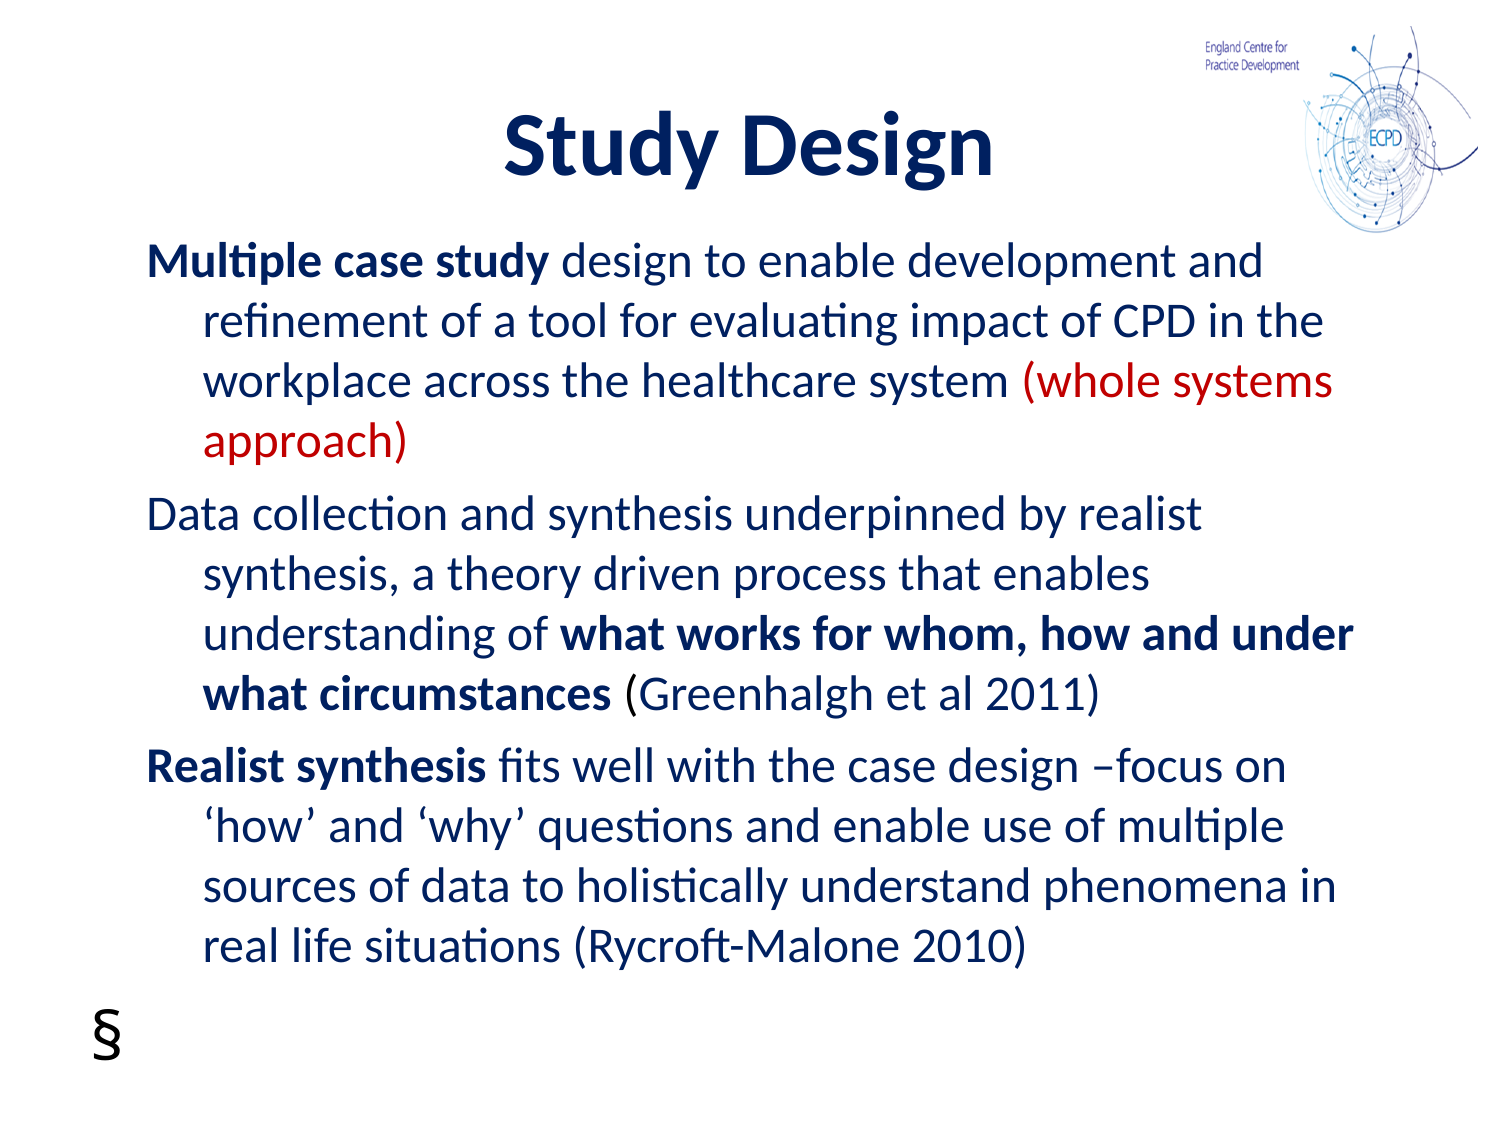

# Study Design
Multiple case study design to enable development and refinement of a tool for evaluating impact of CPD in the workplace across the healthcare system (whole systems approach)
Data collection and synthesis underpinned by realist synthesis, a theory driven process that enables understanding of what works for whom, how and under what circumstances (Greenhalgh et al 2011)
Realist synthesis fits well with the case design –focus on ‘how’ and ‘why’ questions and enable use of multiple sources of data to holistically understand phenomena in real life situations (Rycroft-Malone 2010)